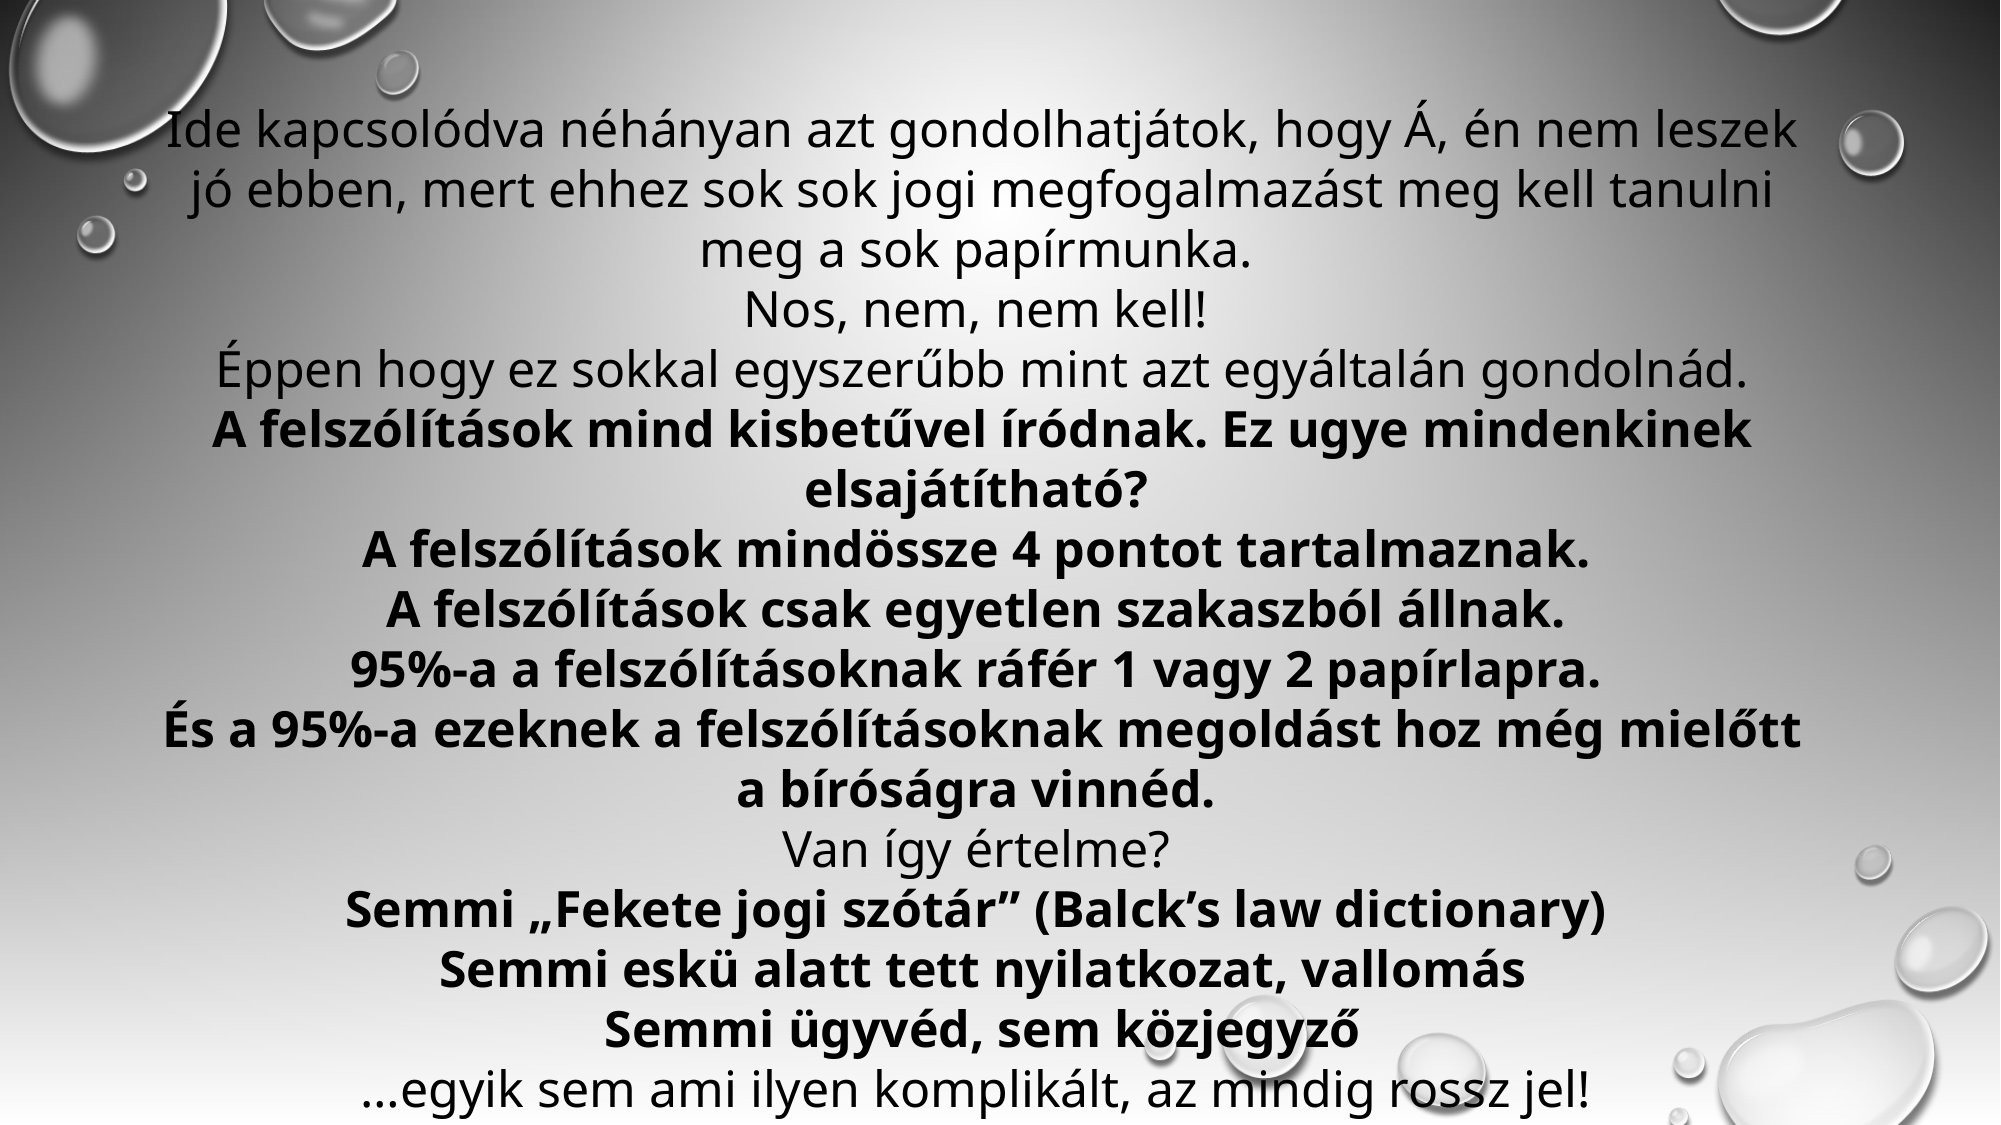

Ide kapcsolódva néhányan azt gondolhatjátok, hogy Á, én nem leszek jó ebben, mert ehhez sok sok jogi megfogalmazást meg kell tanulni meg a sok papírmunka.
Nos, nem, nem kell!
Éppen hogy ez sokkal egyszerűbb mint azt egyáltalán gondolnád.
A felszólítások mind kisbetűvel íródnak. Ez ugye mindenkinek elsajátítható?
A felszólítások mindössze 4 pontot tartalmaznak.
A felszólítások csak egyetlen szakaszból állnak.
95%-a a felszólításoknak ráfér 1 vagy 2 papírlapra.
És a 95%-a ezeknek a felszólításoknak megoldást hoz még mielőtt a bíróságra vinnéd.
Van így értelme?
Semmi „Fekete jogi szótár” (Balck’s law dictionary)
Semmi eskü alatt tett nyilatkozat, vallomás
Semmi ügyvéd, sem közjegyző
…egyik sem ami ilyen komplikált, az mindig rossz jel!